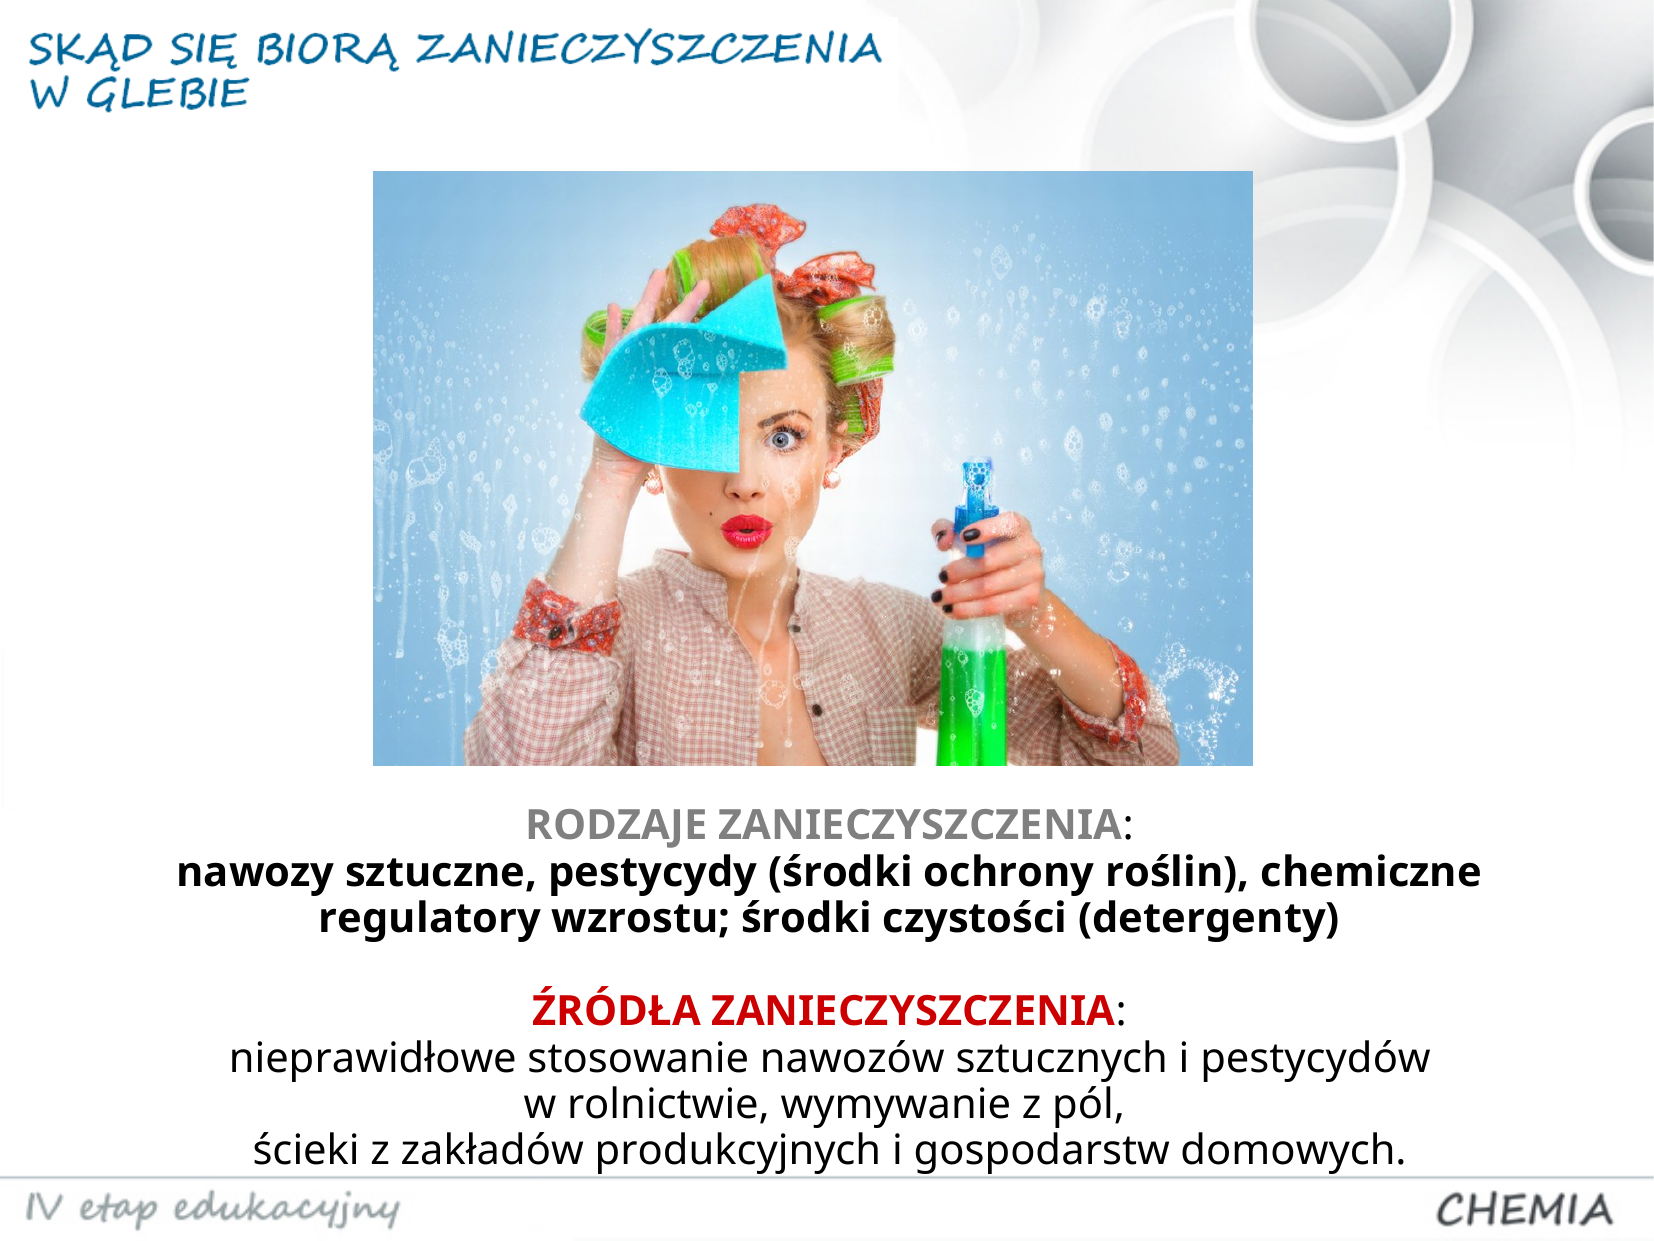

RODZAJE ZANIECZYSZCZENIA:
nawozy sztuczne, pestycydy (środki ochrony roślin), chemiczne regulatory wzrostu; środki czystości (detergenty)
ŹRÓDŁA ZANIECZYSZCZENIA:
 nieprawidłowe stosowanie nawozów sztucznych i pestycydów
w rolnictwie, wymywanie z pól,
ścieki z zakładów produkcyjnych i gospodarstw domowych.